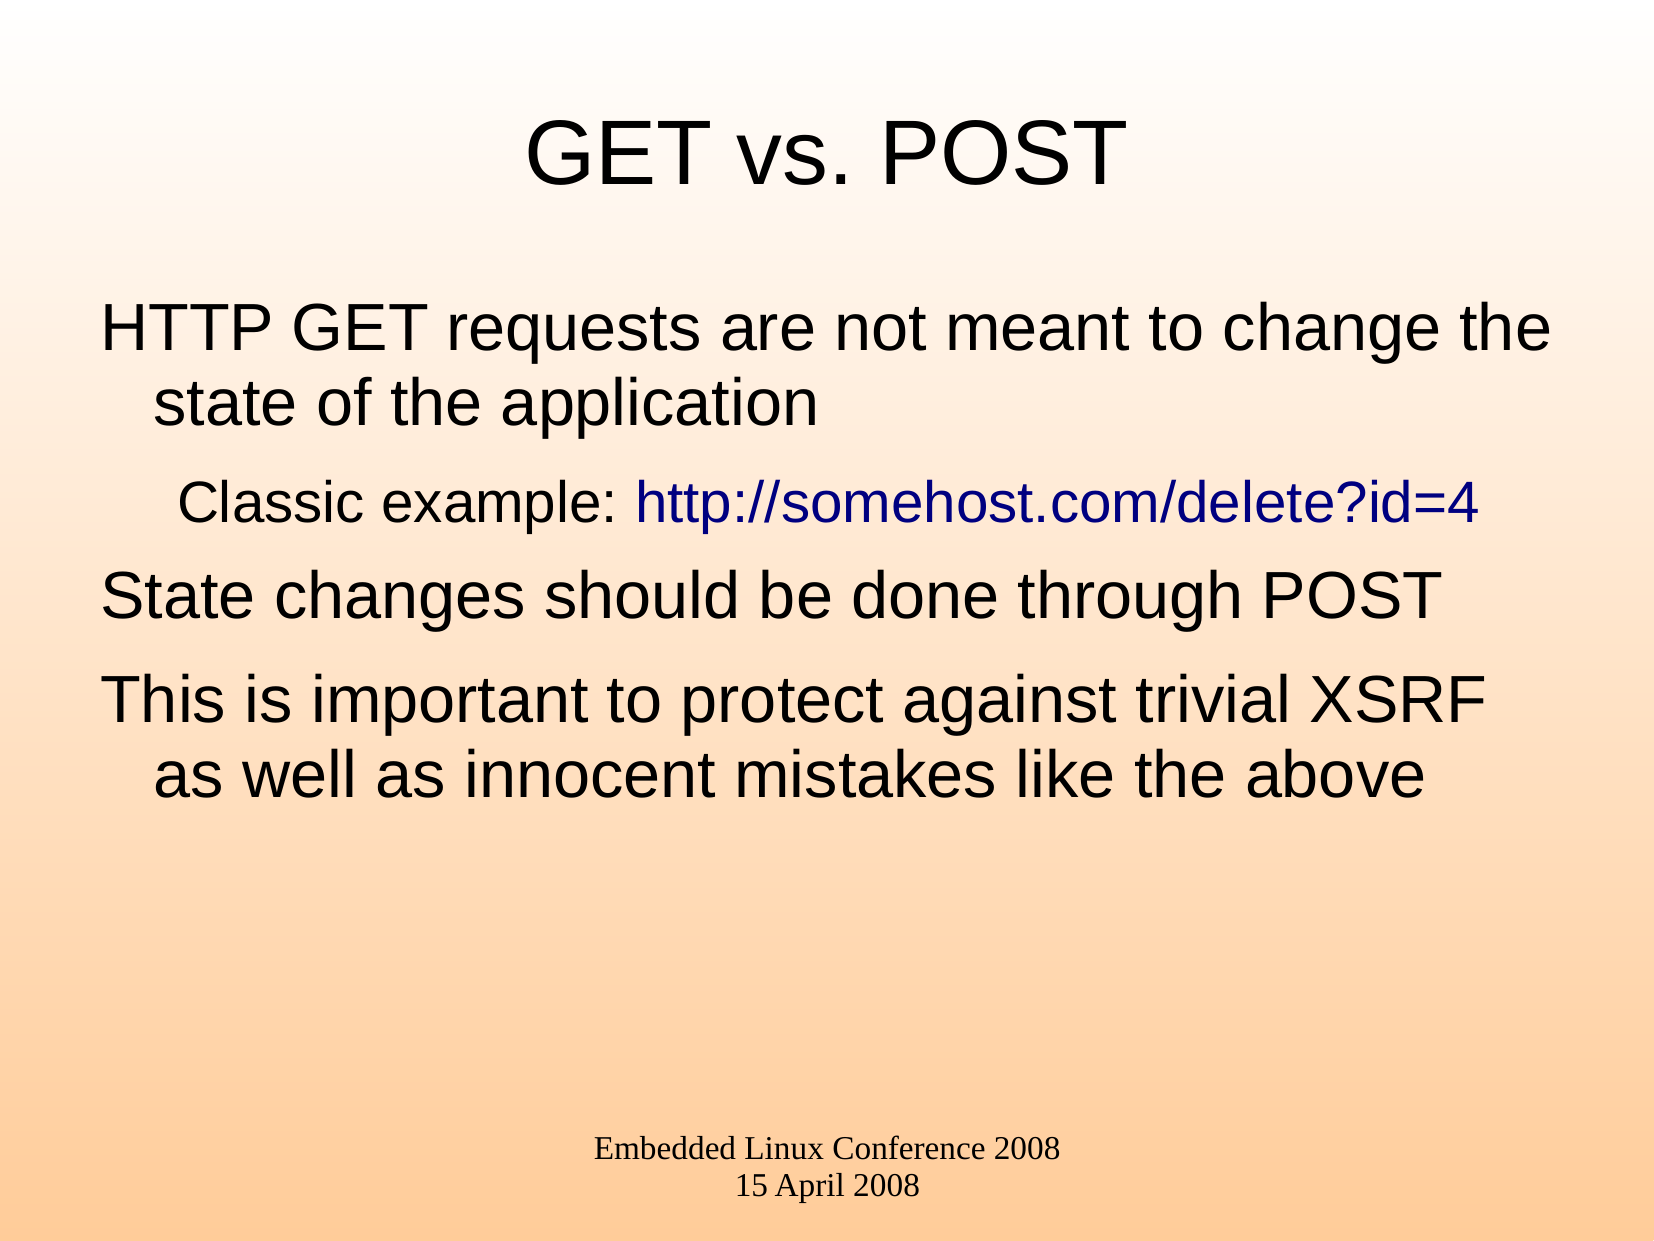

# GET vs. POST
HTTP GET requests are not meant to change the state of the application
Classic example: http://somehost.com/delete?id=4
State changes should be done through POST
This is important to protect against trivial XSRF as well as innocent mistakes like the above
Embedded Linux Conference 2008